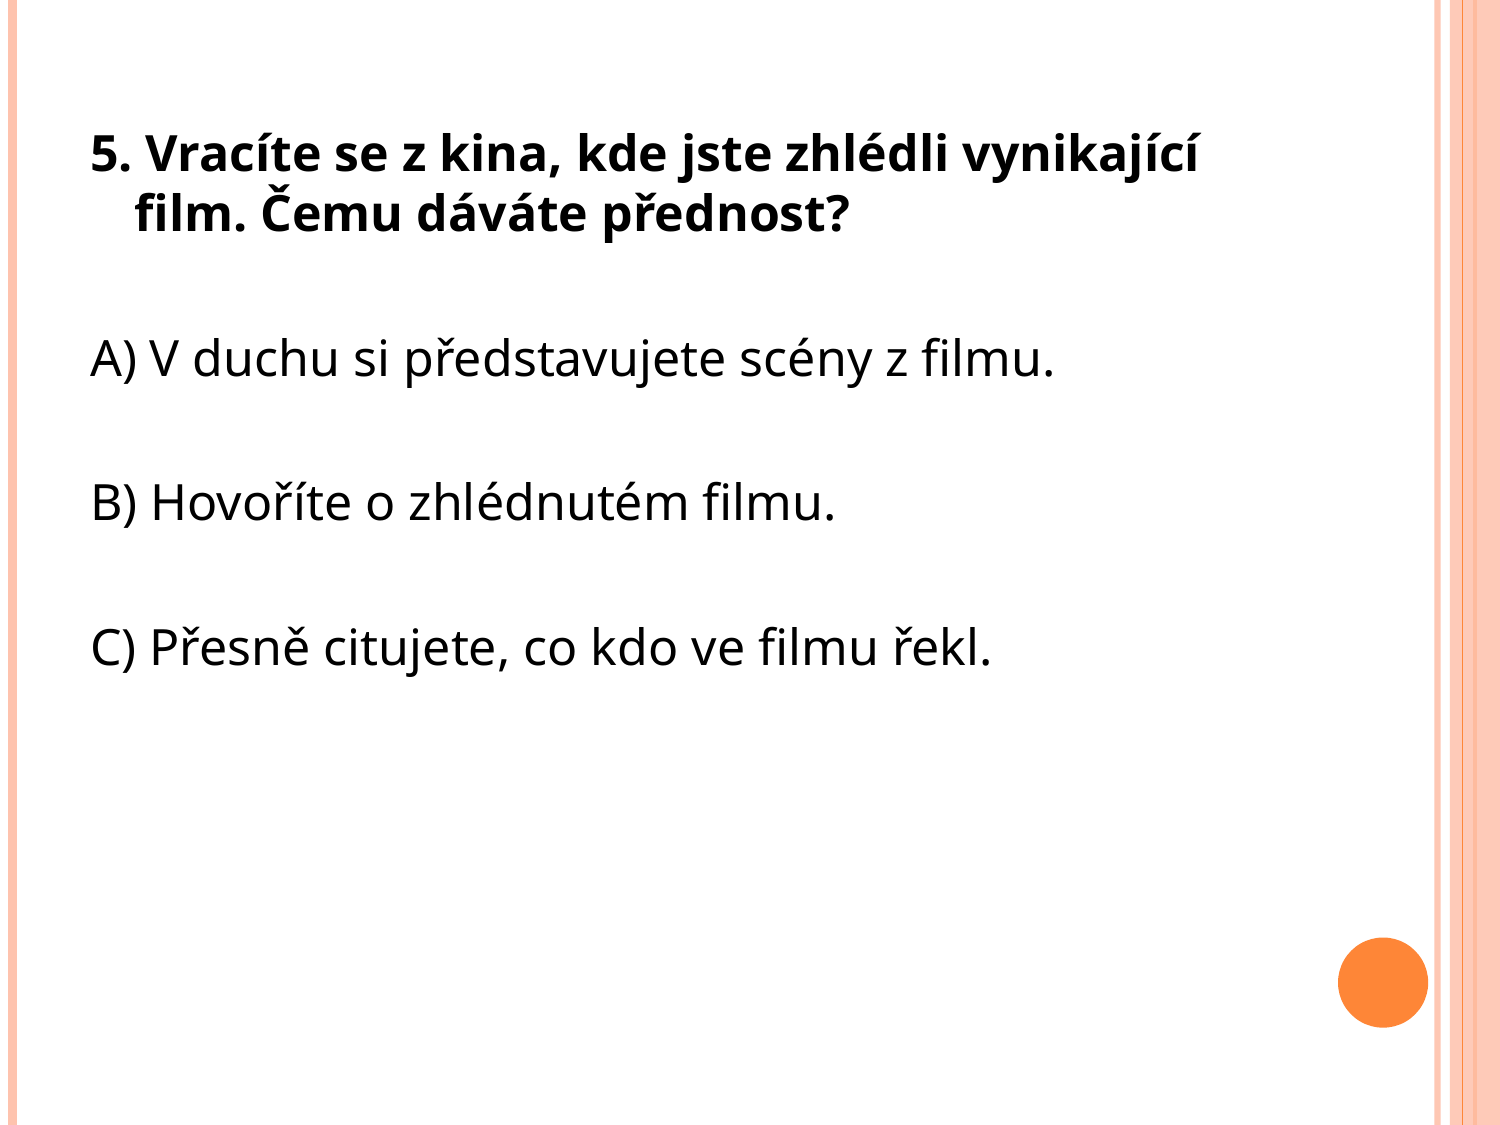

#
5. Vracíte se z kina, kde jste zhlédli vynikající film. Čemu dáváte přednost?
A) V duchu si představujete scény z filmu.
B) Hovoříte o zhlédnutém filmu.
C) Přesně citujete, co kdo ve filmu řekl.